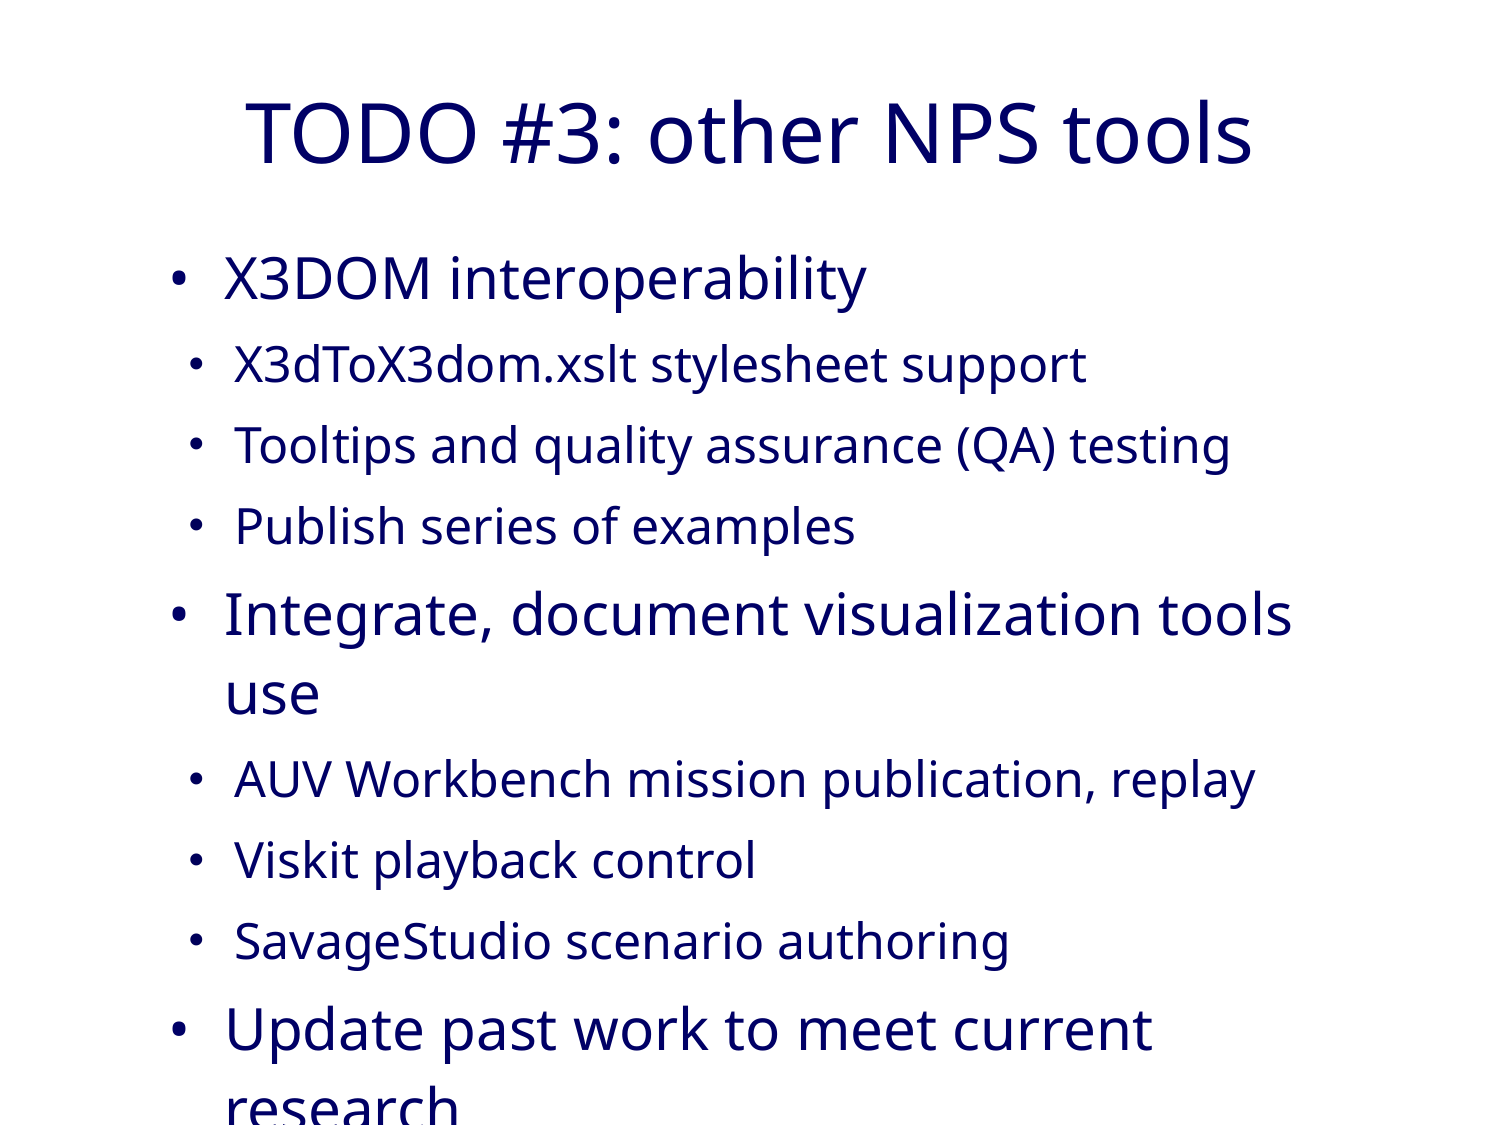

# TODO #3: other NPS tools
X3DOM interoperability
X3dToX3dom.xslt stylesheet support
Tooltips and quality assurance (QA) testing
Publish series of examples
Integrate, document visualization tools use
AUV Workbench mission publication, replay
Viskit playback control
SavageStudio scenario authoring
Update past work to meet current research
Dave Laflam thesis on signals visualization
Tom Miller thesis on grouped humanoid animation